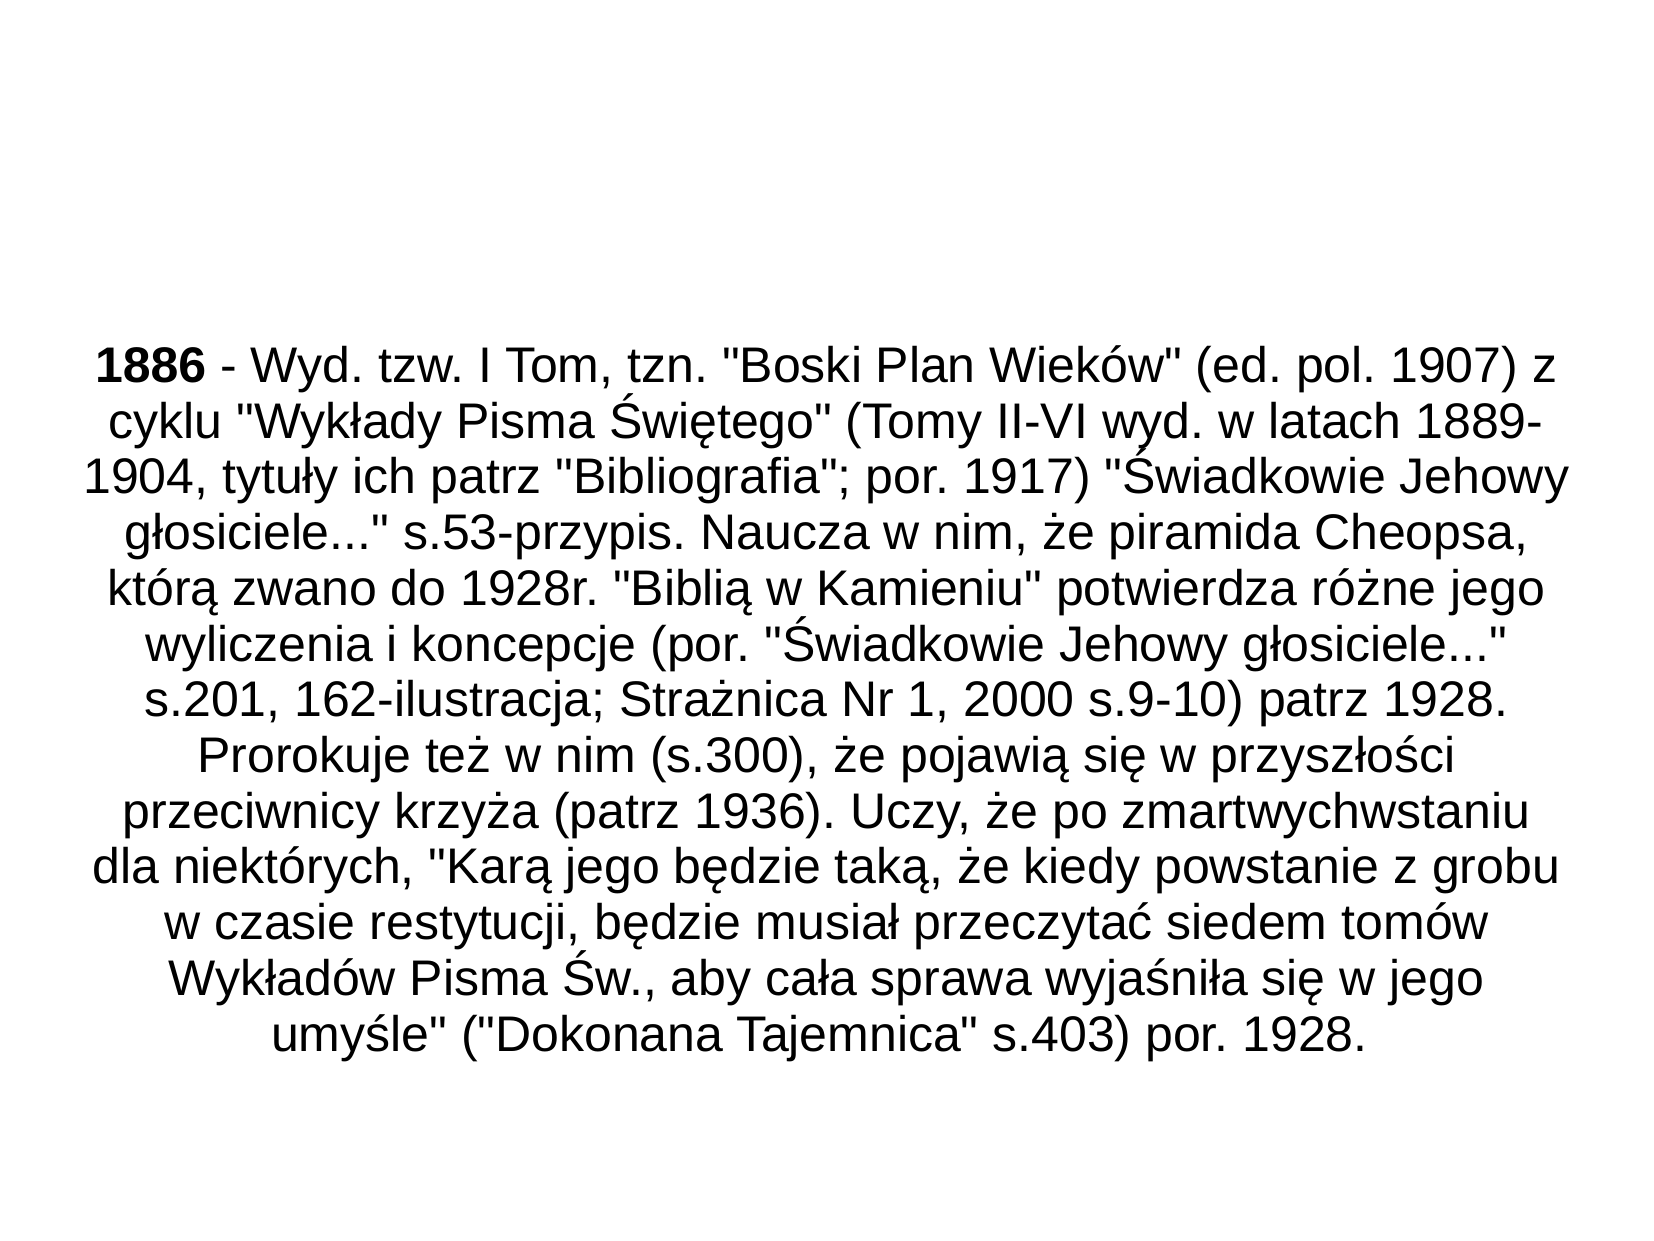

#
1886 - Wyd. tzw. I Tom, tzn. "Boski Plan Wieków" (ed. pol. 1907) z cyklu "Wykłady Pisma Świętego" (Tomy II-VI wyd. w latach 1889-1904, tytuły ich patrz "Bibliografia"; por. 1917) "Świadkowie Jehowy głosiciele..." s.53-przypis. Naucza w nim, że piramida Cheopsa, którą zwano do 1928r. "Biblią w Kamieniu" potwierdza różne jego wyliczenia i koncepcje (por. "Świadkowie Jehowy głosiciele..." s.201, 162-ilustracja; Strażnica Nr 1, 2000 s.9-10) patrz 1928. Prorokuje też w nim (s.300), że pojawią się w przyszłości przeciwnicy krzyża (patrz 1936). Uczy, że po zmartwychwstaniu dla niektórych, "Karą jego będzie taką, że kiedy powstanie z grobu w czasie restytucji, będzie musiał przeczytać siedem tomów Wykładów Pisma Św., aby cała sprawa wyjaśniła się w jego umyśle" ("Dokonana Tajemnica" s.403) por. 1928.